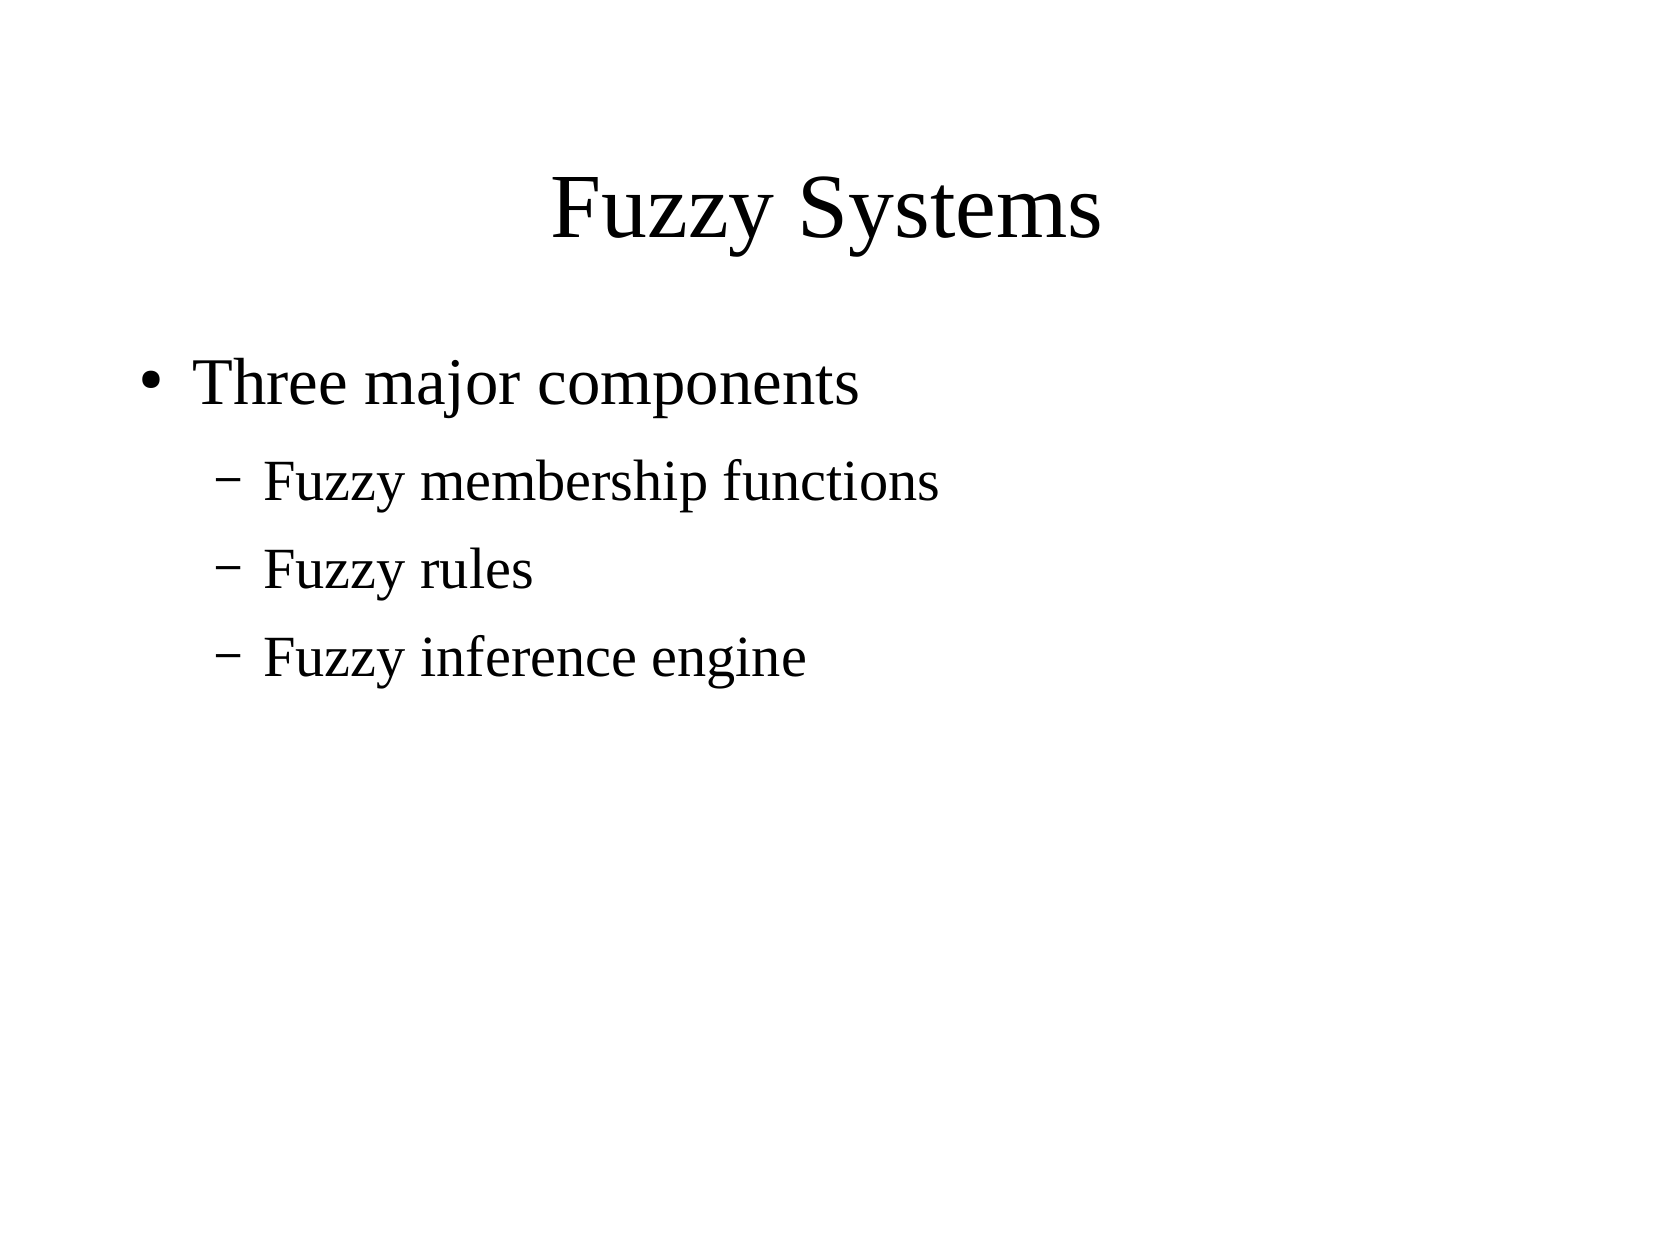

# Fuzzy Systems
Three major components
Fuzzy membership functions
Fuzzy rules
Fuzzy inference engine